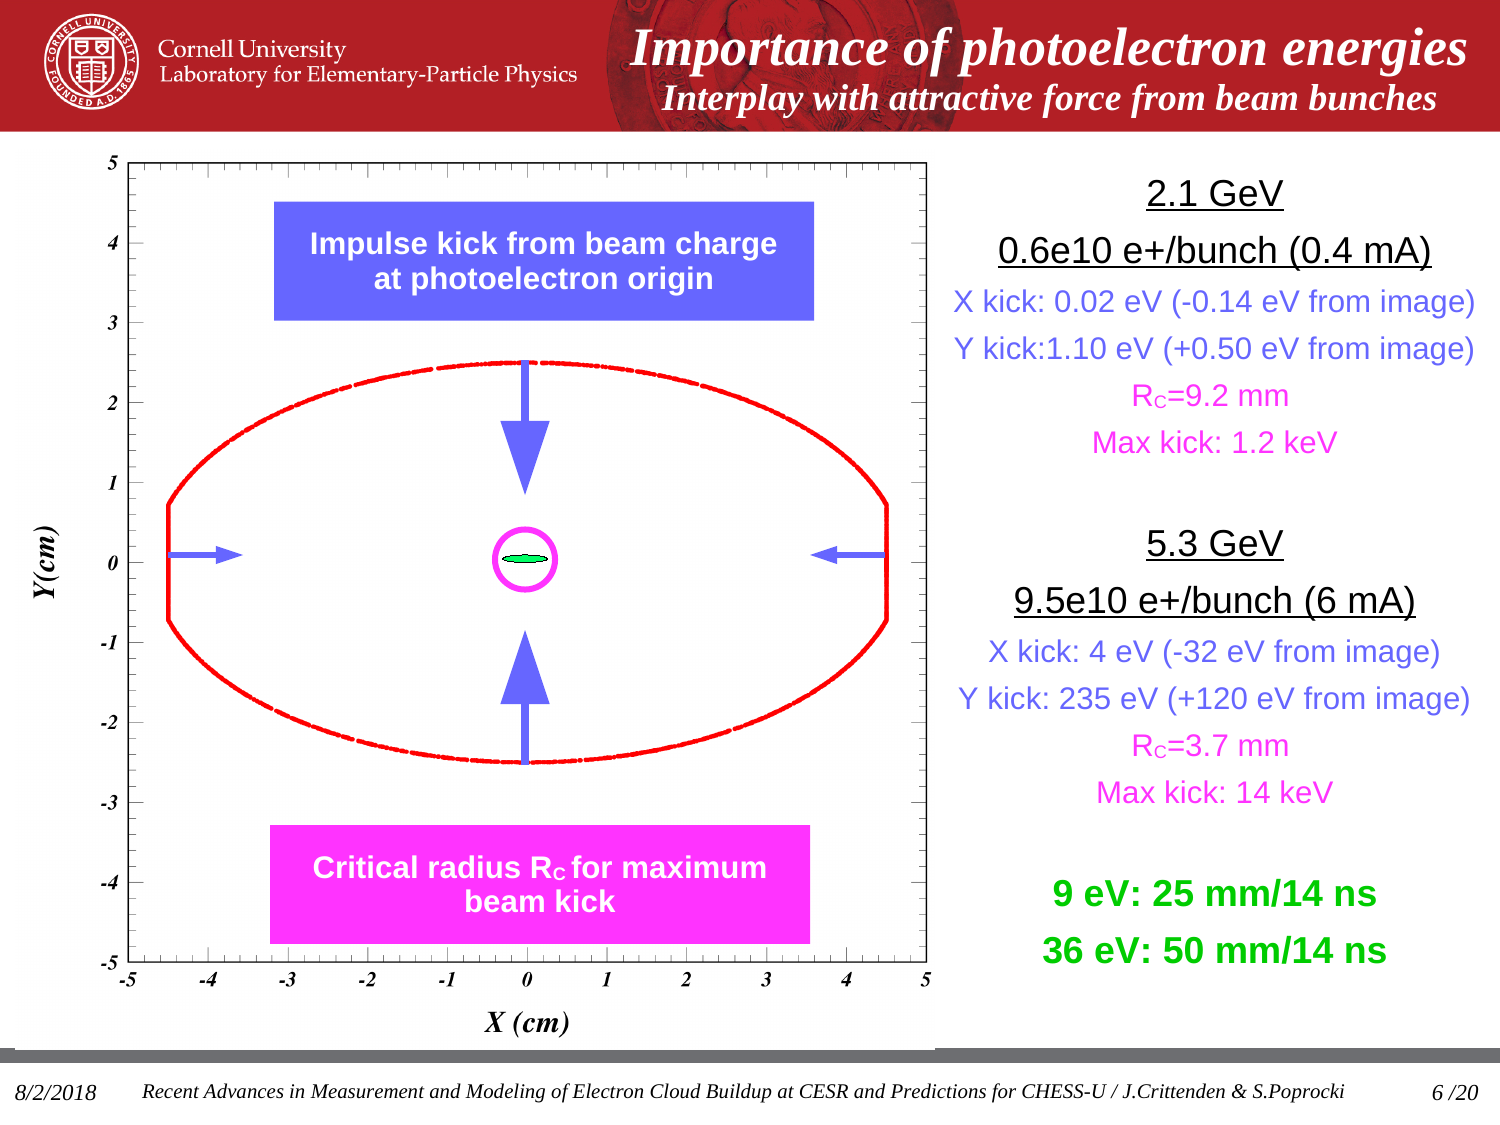

# Importance of photoelectron energies Interplay with attractive force from beam bunches
2.1 GeV
0.6e10 e+/bunch (0.4 mA)
X kick: 0.02 eV (-0.14 eV from image)
Y kick:1.10 eV (+0.50 eV from image)
RC=9.2 mm
Max kick: 1.2 keV
5.3 GeV
9.5e10 e+/bunch (6 mA)
X kick: 4 eV (-32 eV from image)
Y kick: 235 eV (+120 eV from image)
RC=3.7 mm
Max kick: 14 keV
9 eV: 25 mm/14 ns
36 eV: 50 mm/14 ns
Impulse kick from beam charge
at photoelectron origin
Critical radius RC for maximum beam kick